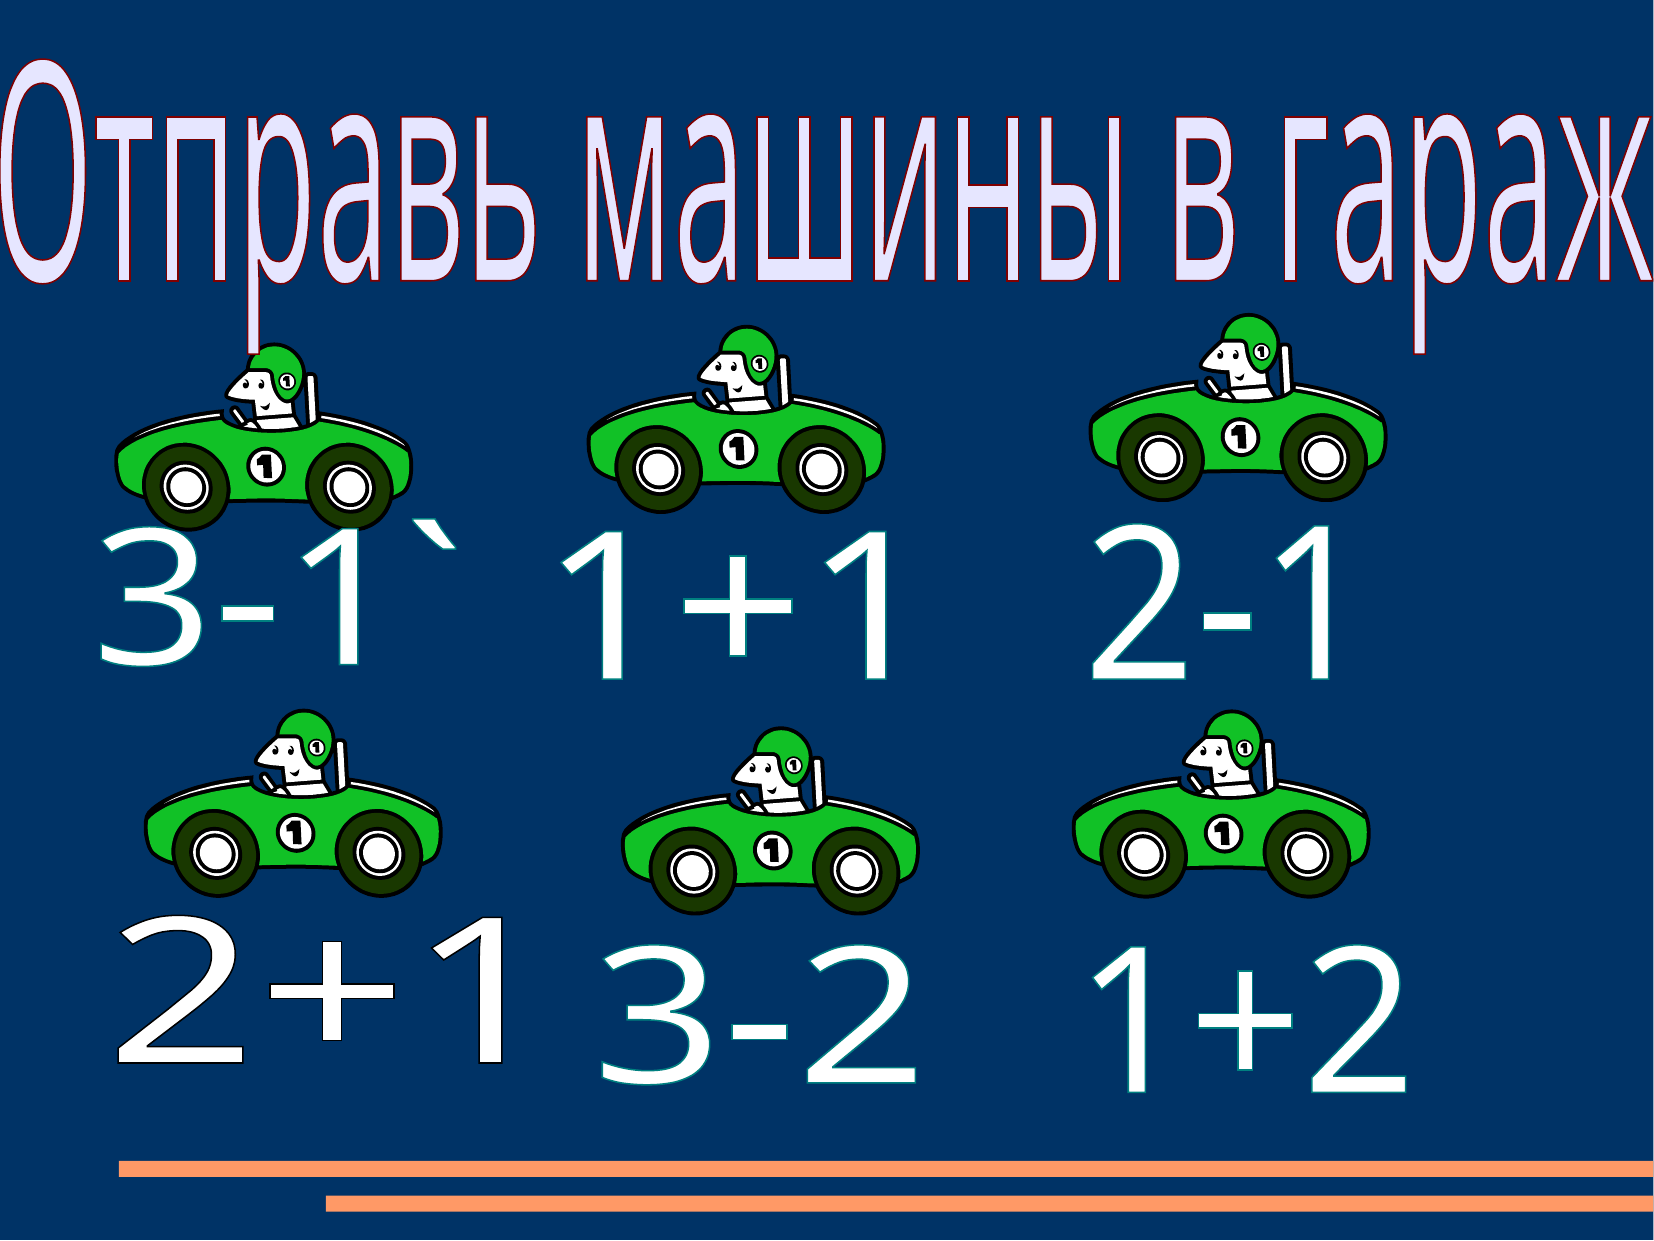

Отправь машины в гараж
3-1`
2-1
1+1
2+1
3-2
1+2